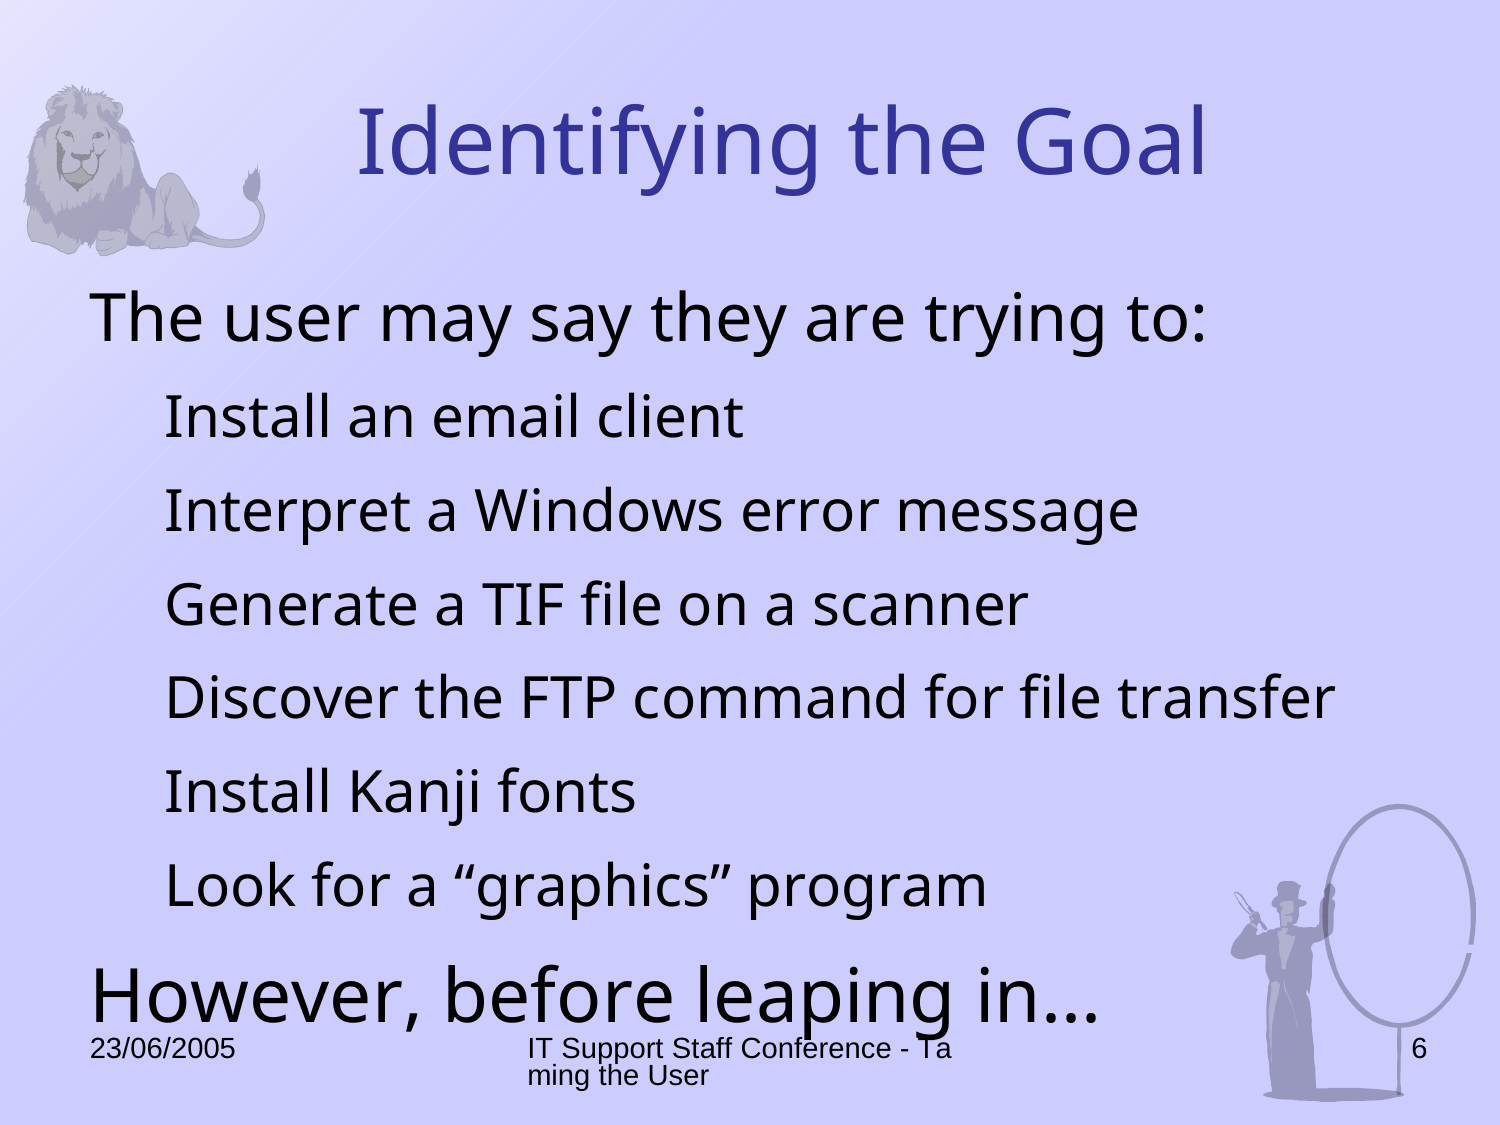

# Identifying the Goal
The user may say they are trying to:
Install an email client
Interpret a Windows error message
Generate a TIF file on a scanner
Discover the FTP command for file transfer
Install Kanji fonts
Look for a “graphics” program
However, before leaping in...
23/06/2005
IT Support Staff Conference - Taming the User
6